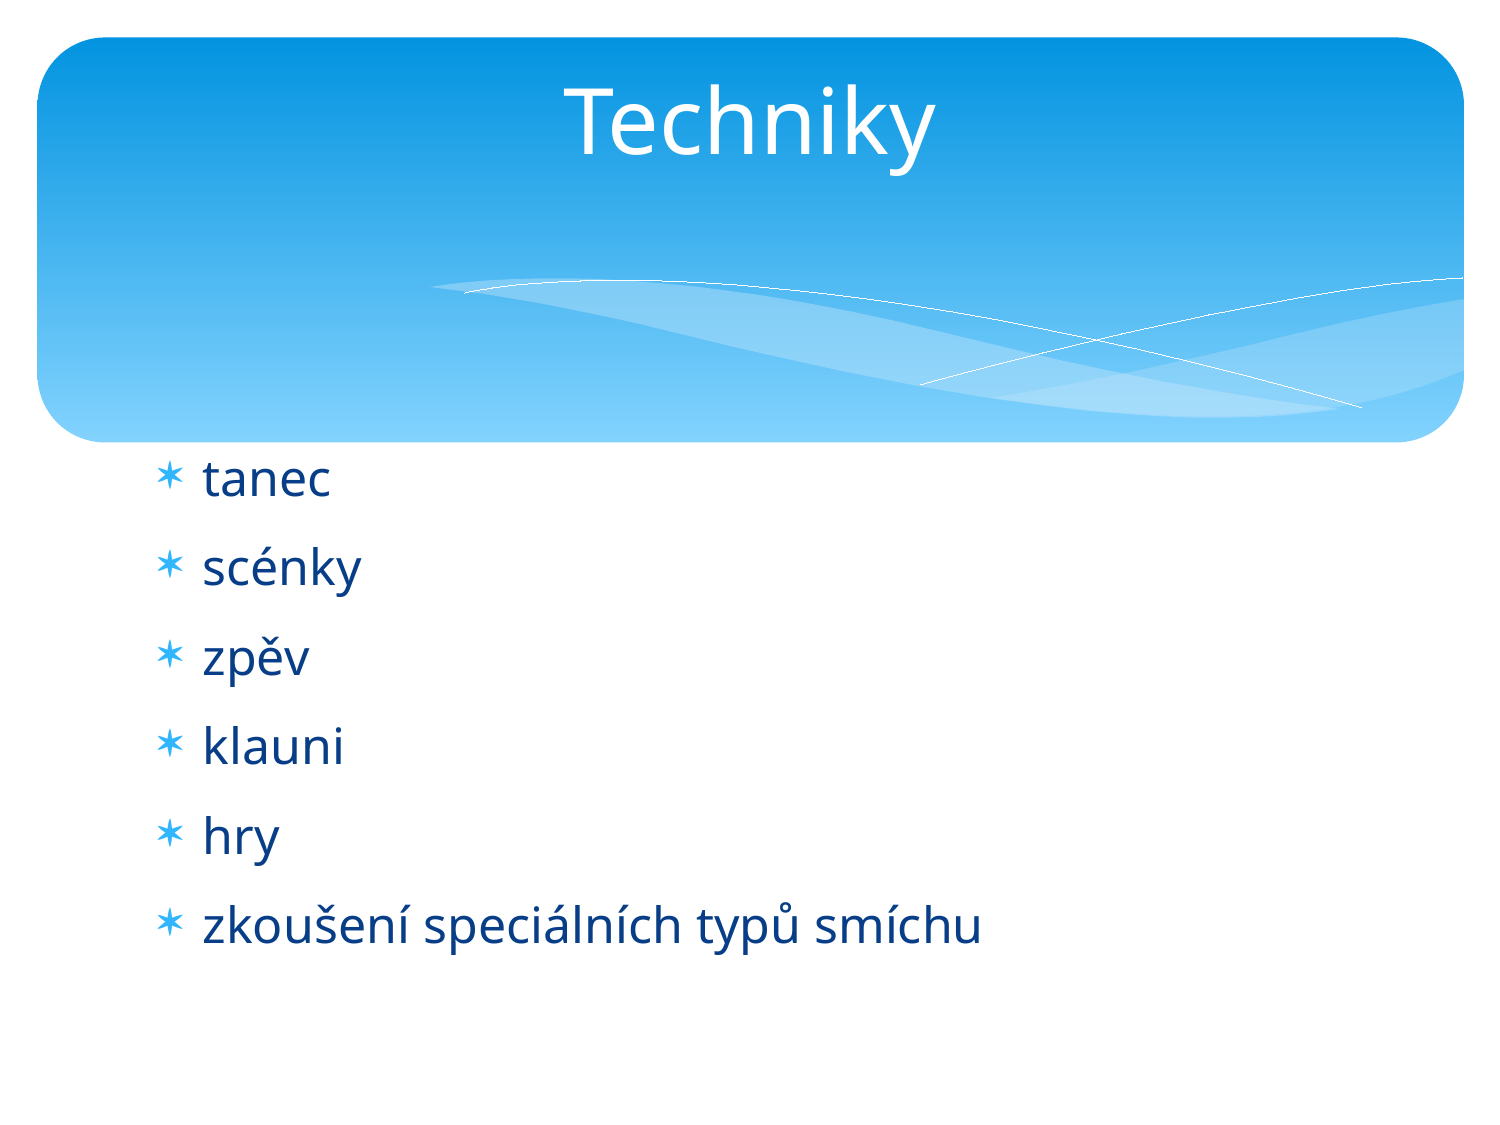

Techniky
# tanec
scénky
zpěv
klauni
hry
zkoušení speciálních typů smíchu